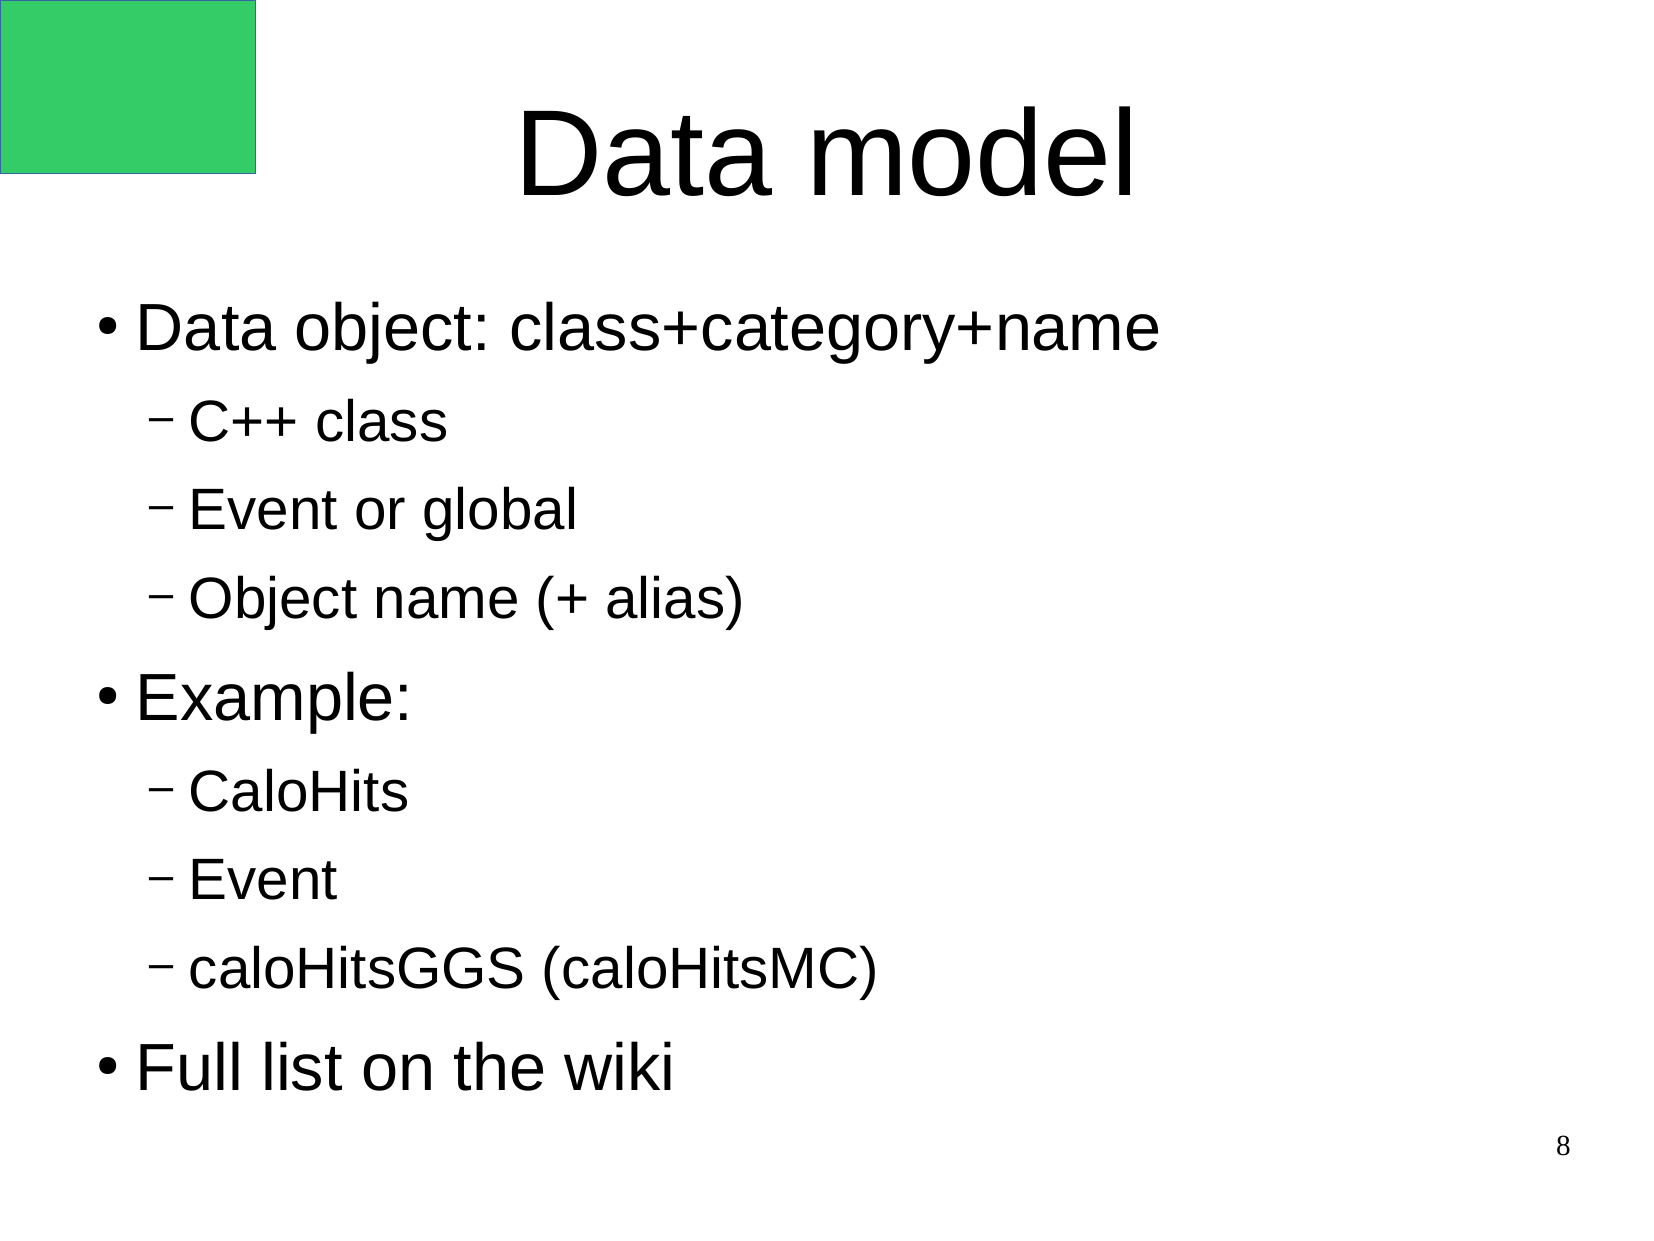

# Data model
Data object: class+category+name
C++ class
Event or global
Object name (+ alias)
Example:
CaloHits
Event
caloHitsGGS (caloHitsMC)
Full list on the wiki
8